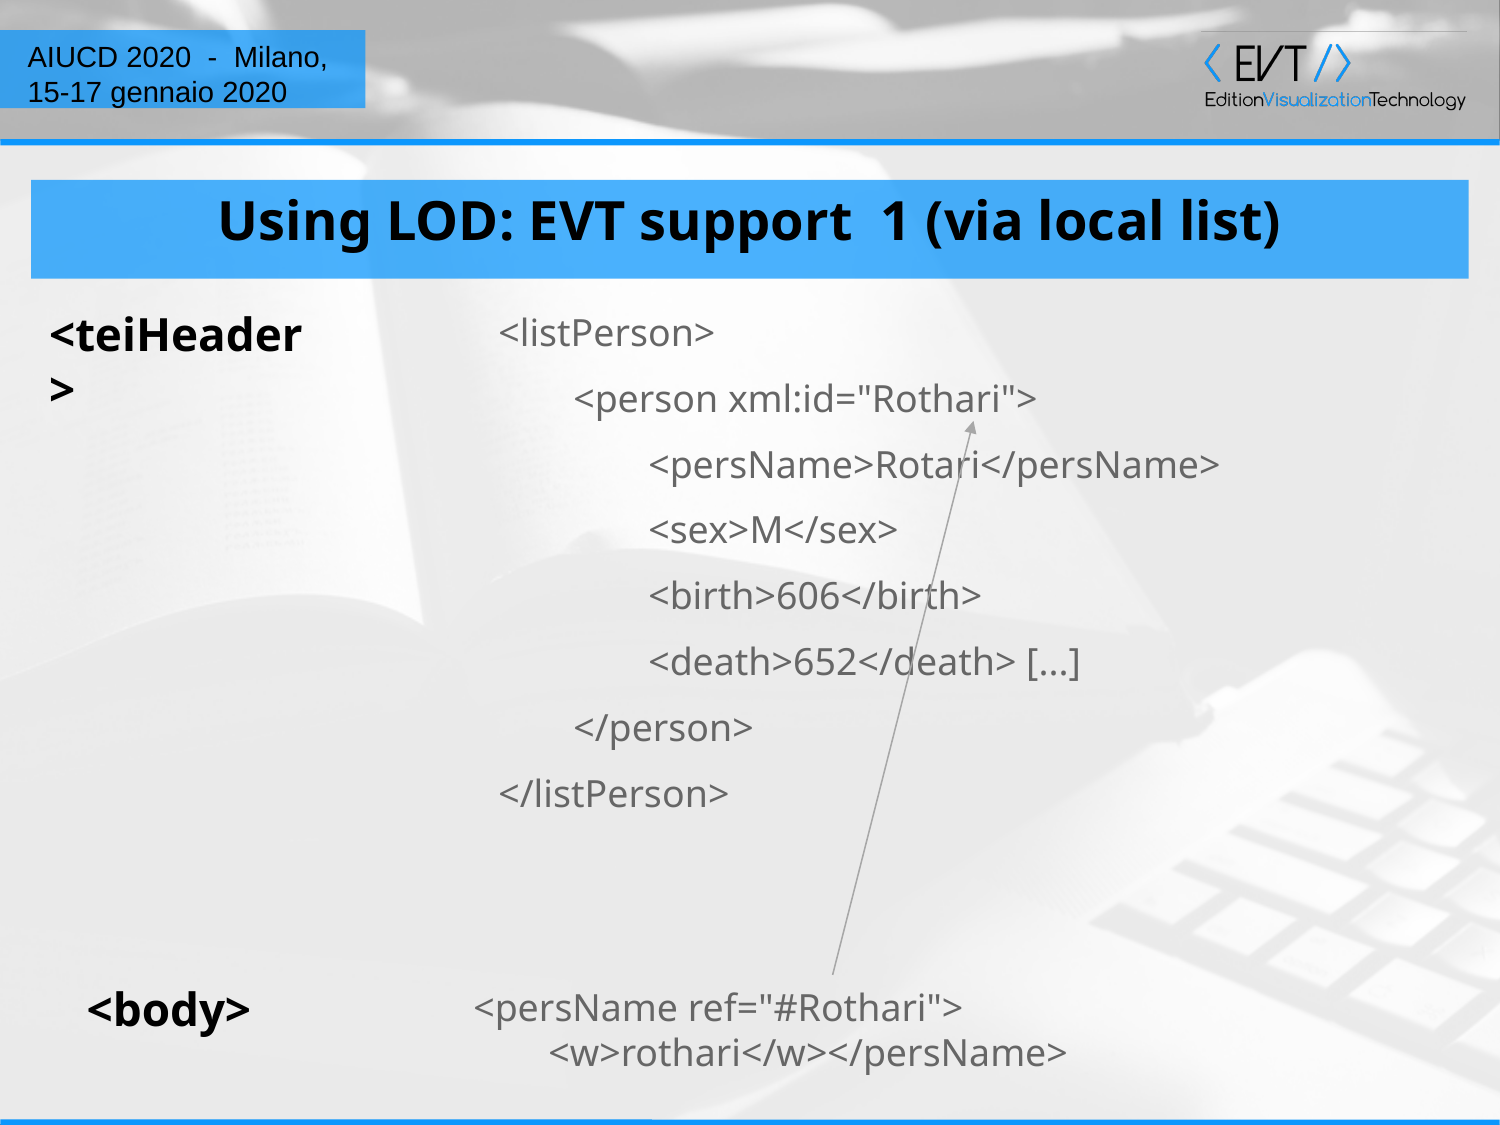

# Using LOD: EVT support 1 (via local list)
<teiHeader>
 	<listPerson>
 		<person xml:id="Rothari">
 	<persName>Rotari</persName>
 	<sex>M</sex>
 	<birth>606</birth>
 	<death>652</death> [...]
 	</person>
 	</listPerson>
<body>
<persName ref="#Rothari">
	<w>rothari</w></persName>